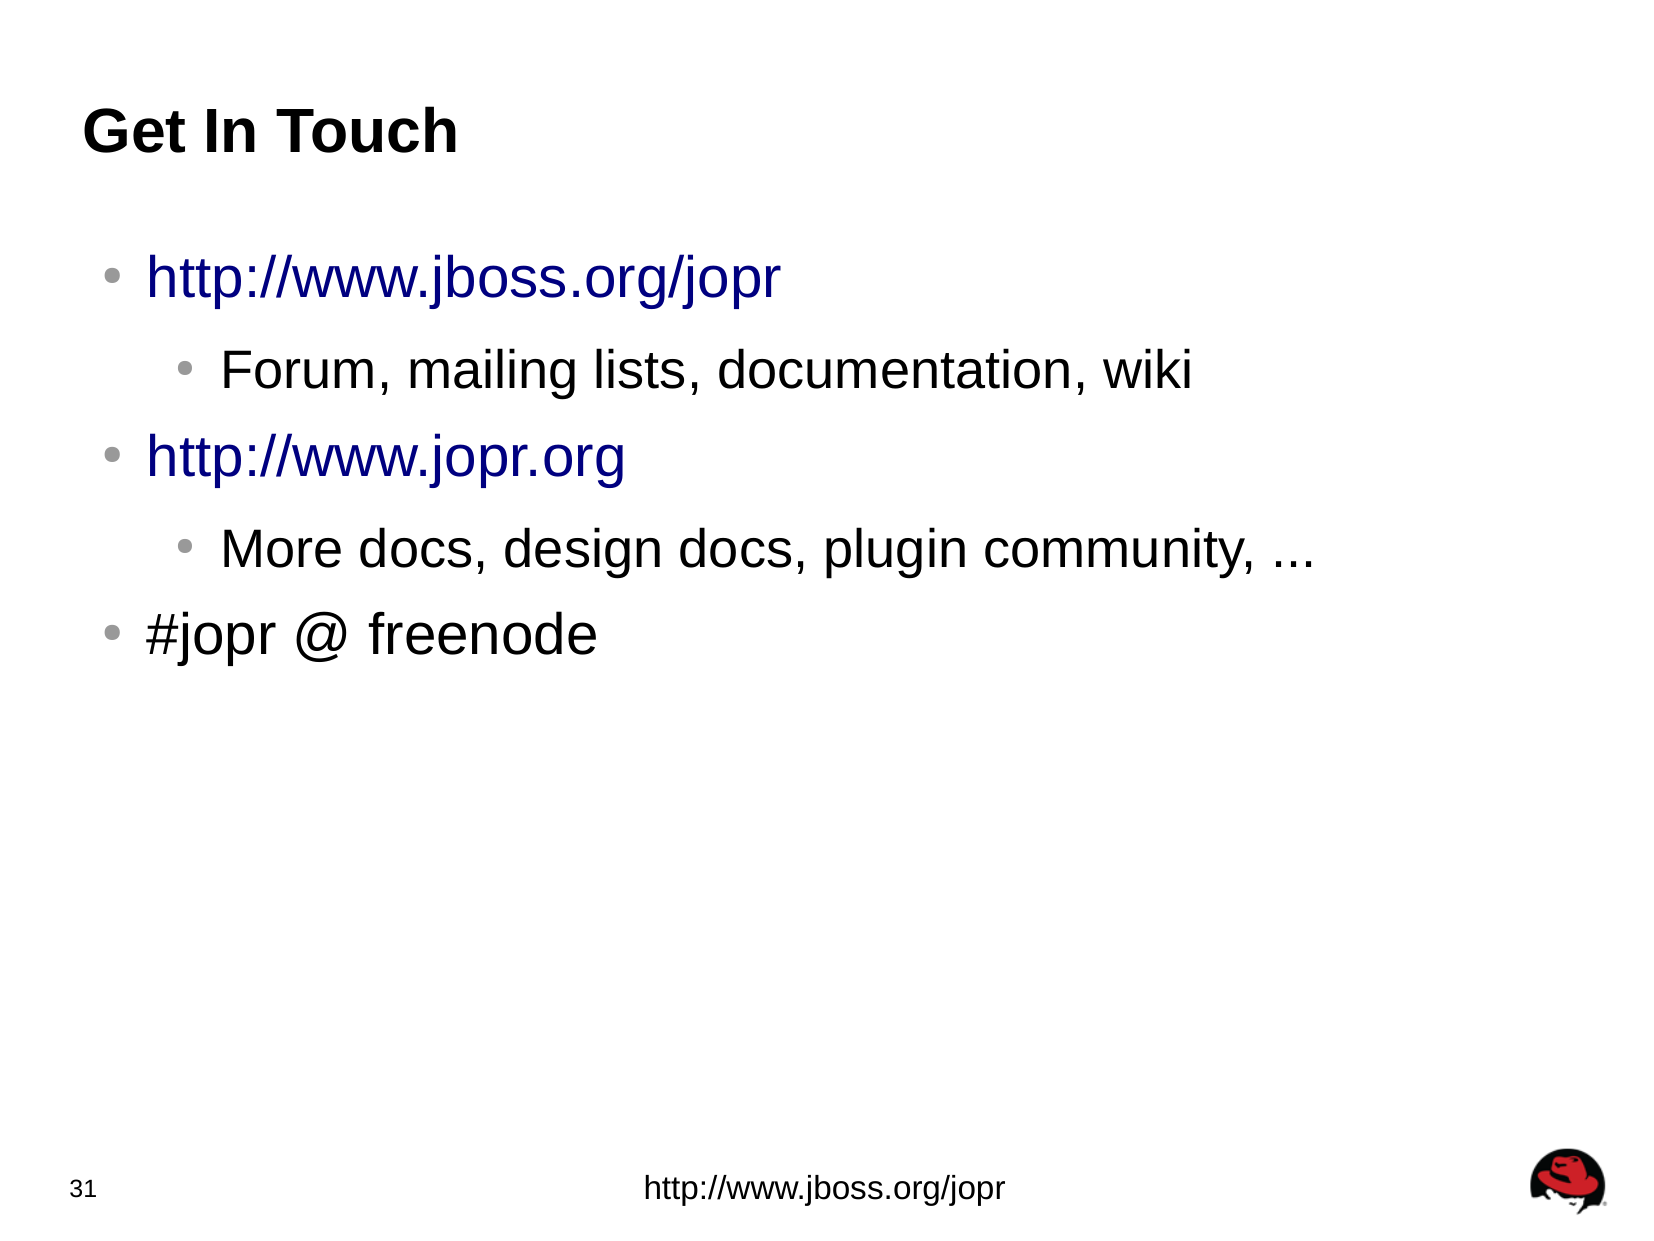

# Get In Touch
http://www.jboss.org/jopr
Forum, mailing lists, documentation, wiki
http://www.jopr.org
More docs, design docs, plugin community, ...
#jopr @ freenode